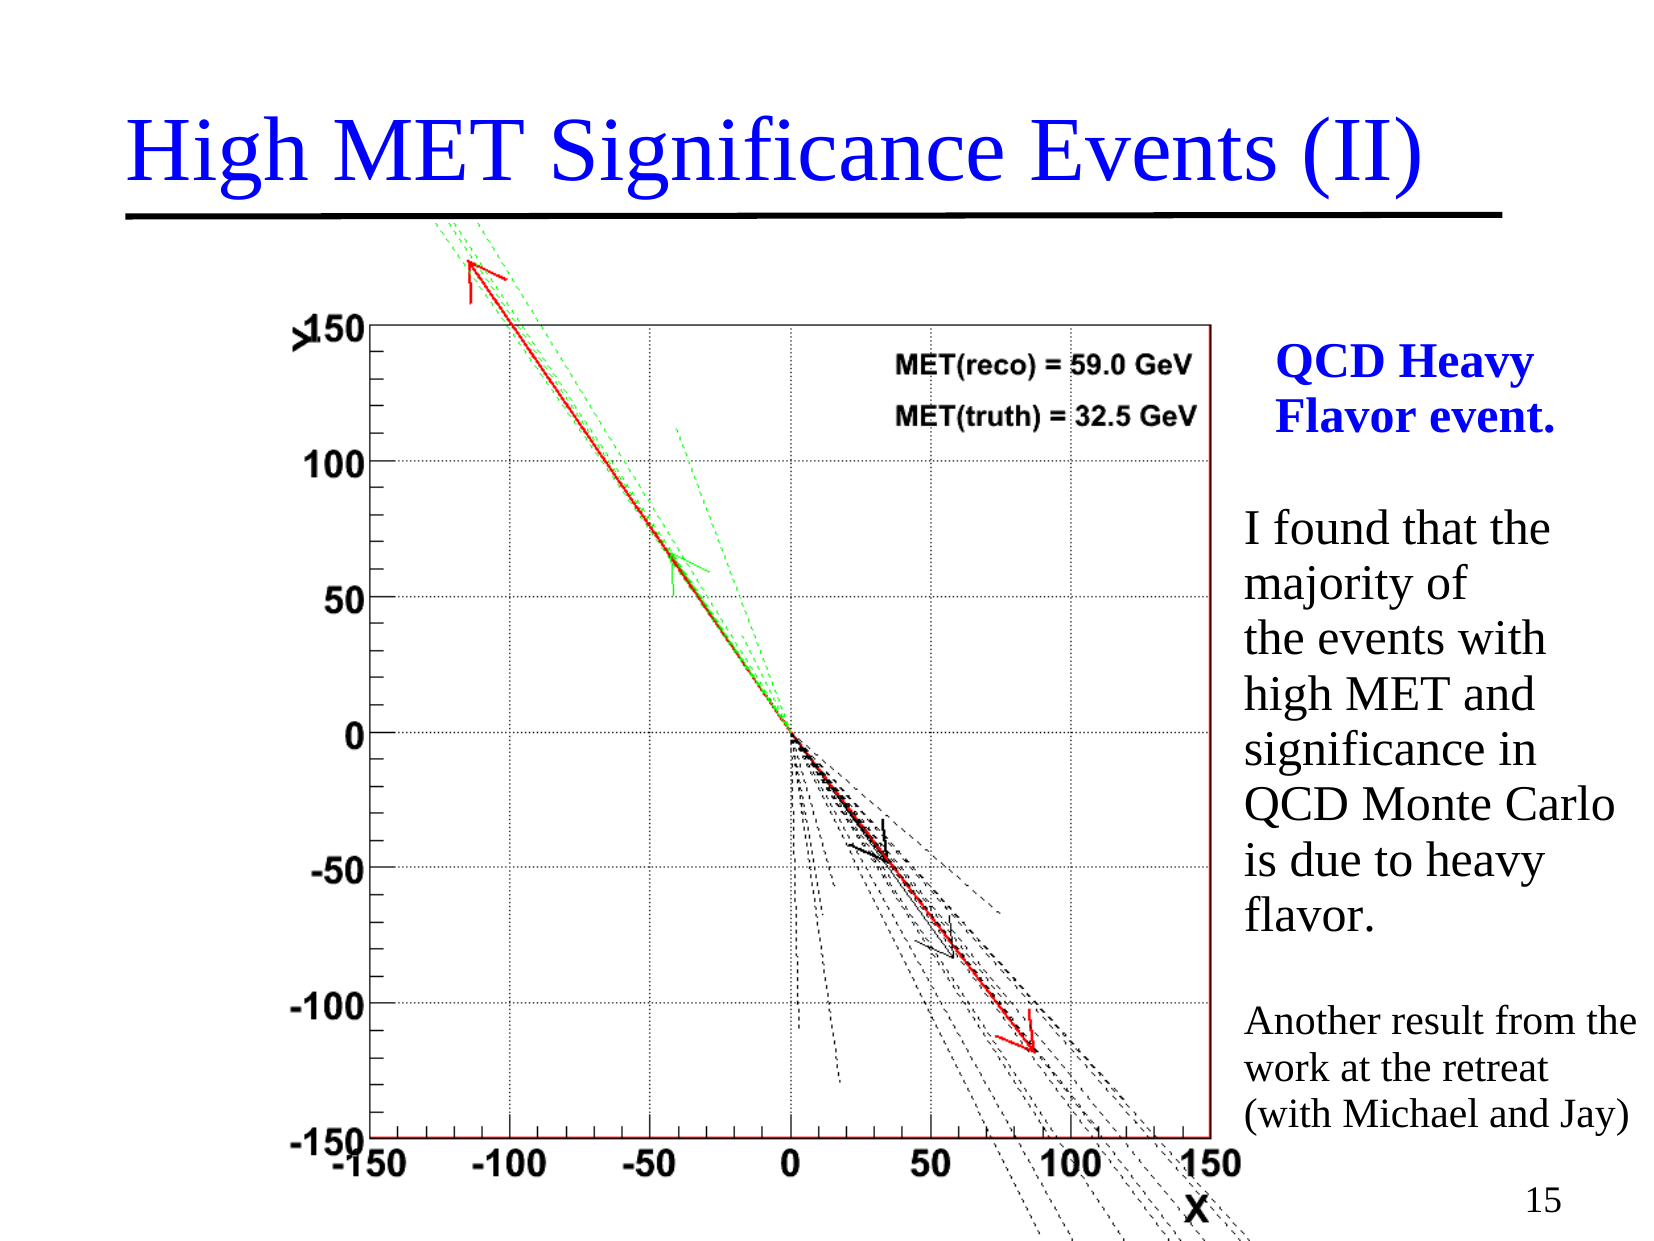

High MET Significance Events (II)
QCD Heavy
Flavor event.
I found that the
majority of
the events with
high MET and
significance in
QCD Monte Carlo
is due to heavy
flavor.
Another result from the
work at the retreat
(with Michael and Jay)